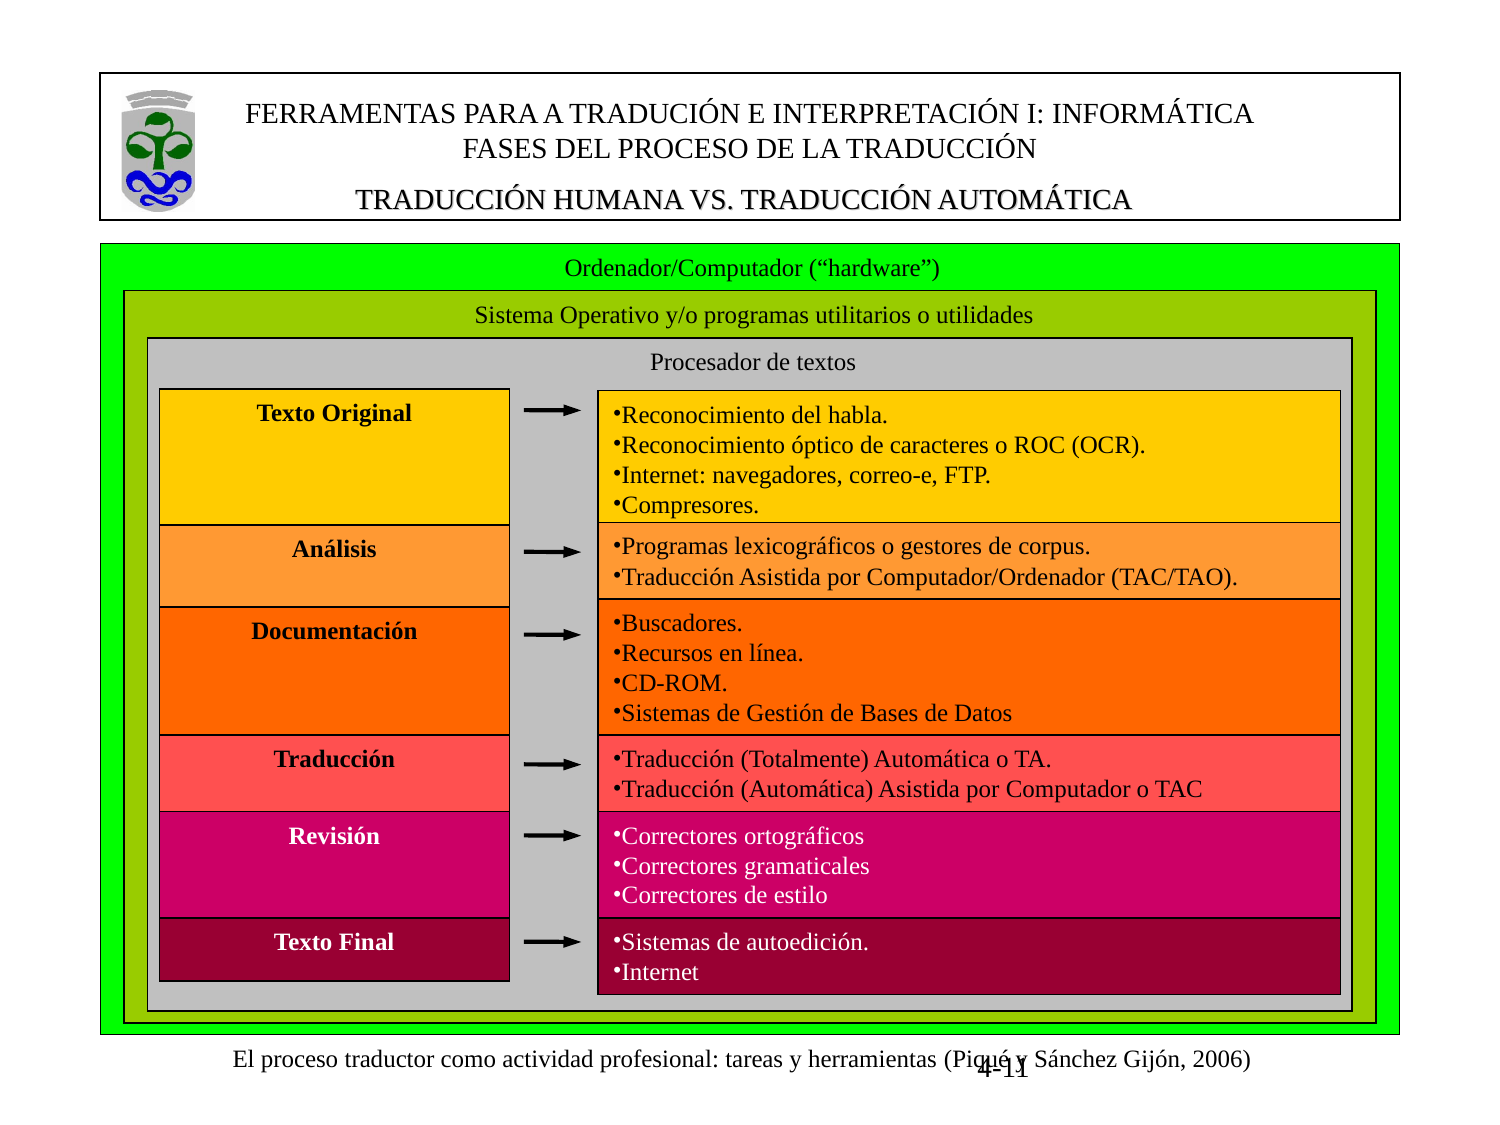

TRADUCCIÓN HUMANA VS. TRADUCCIÓN AUTOMÁTICA
Ordenador/Computador (“hardware”)
Sistema Operativo y/o programas utilitarios o utilidades
Procesador de textos
Texto Original
Reconocimiento del habla.
Reconocimiento óptico de caracteres o ROC (OCR).
Internet: navegadores, correo-e, FTP.
Compresores.
Programas lexicográficos o gestores de corpus.
Traducción Asistida por Computador/Ordenador (TAC/TAO).
Análisis
Buscadores.
Recursos en línea.
CD-ROM.
Sistemas de Gestión de Bases de Datos
Documentación
Traducción
Traducción (Totalmente) Automática o TA.
Traducción (Automática) Asistida por Computador o TAC
Correctores ortográficos
Correctores gramaticales
Correctores de estilo
Revisión
Texto Final
Sistemas de autoedición.
Internet
El proceso traductor como actividad profesional: tareas y herramientas (Piqué y Sánchez Gijón, 2006)